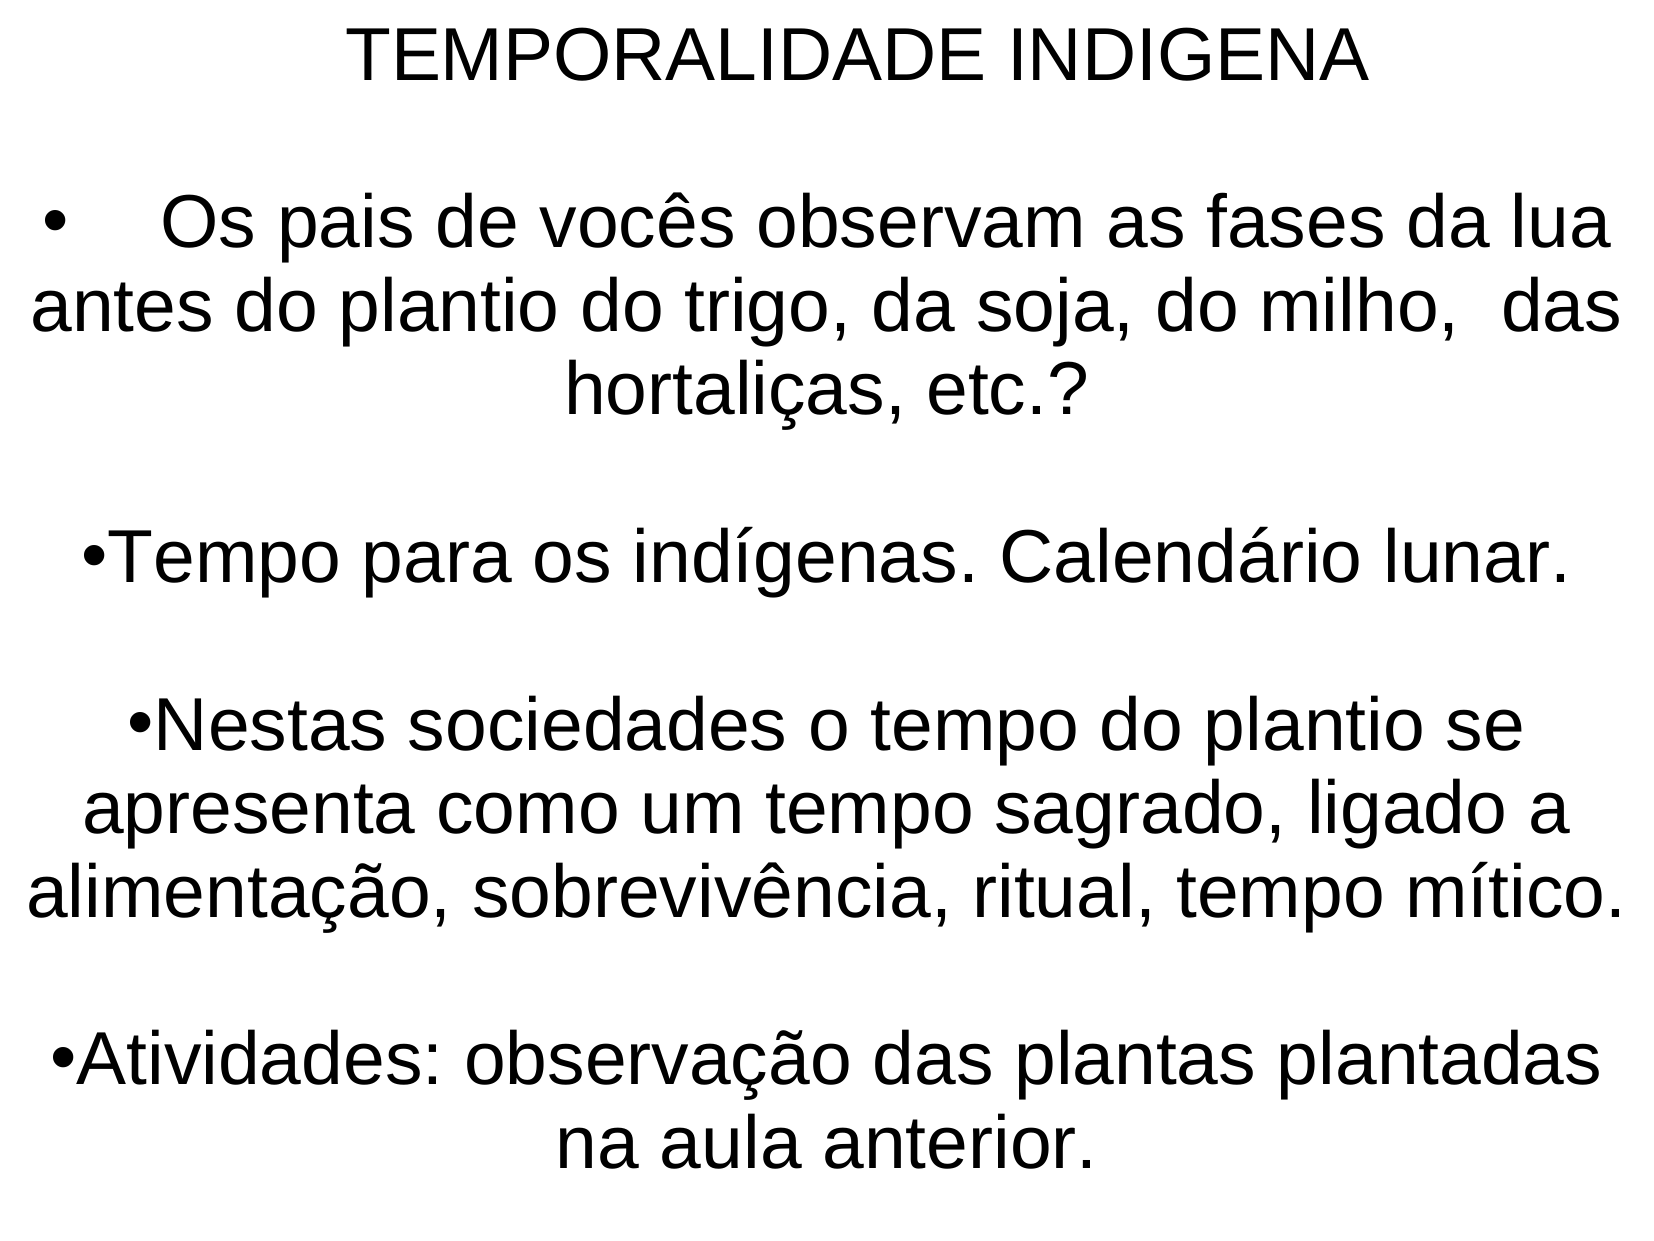

TEMPORALIDADE INDIGENA
	Os pais de vocês observam as fases da lua antes do plantio do trigo, da soja, do milho, das hortaliças, etc.?
Tempo para os indígenas. Calendário lunar.
Nestas sociedades o tempo do plantio se apresenta como um tempo sagrado, ligado a alimentação, sobrevivência, ritual, tempo mítico.
Atividades: observação das plantas plantadas na aula anterior.